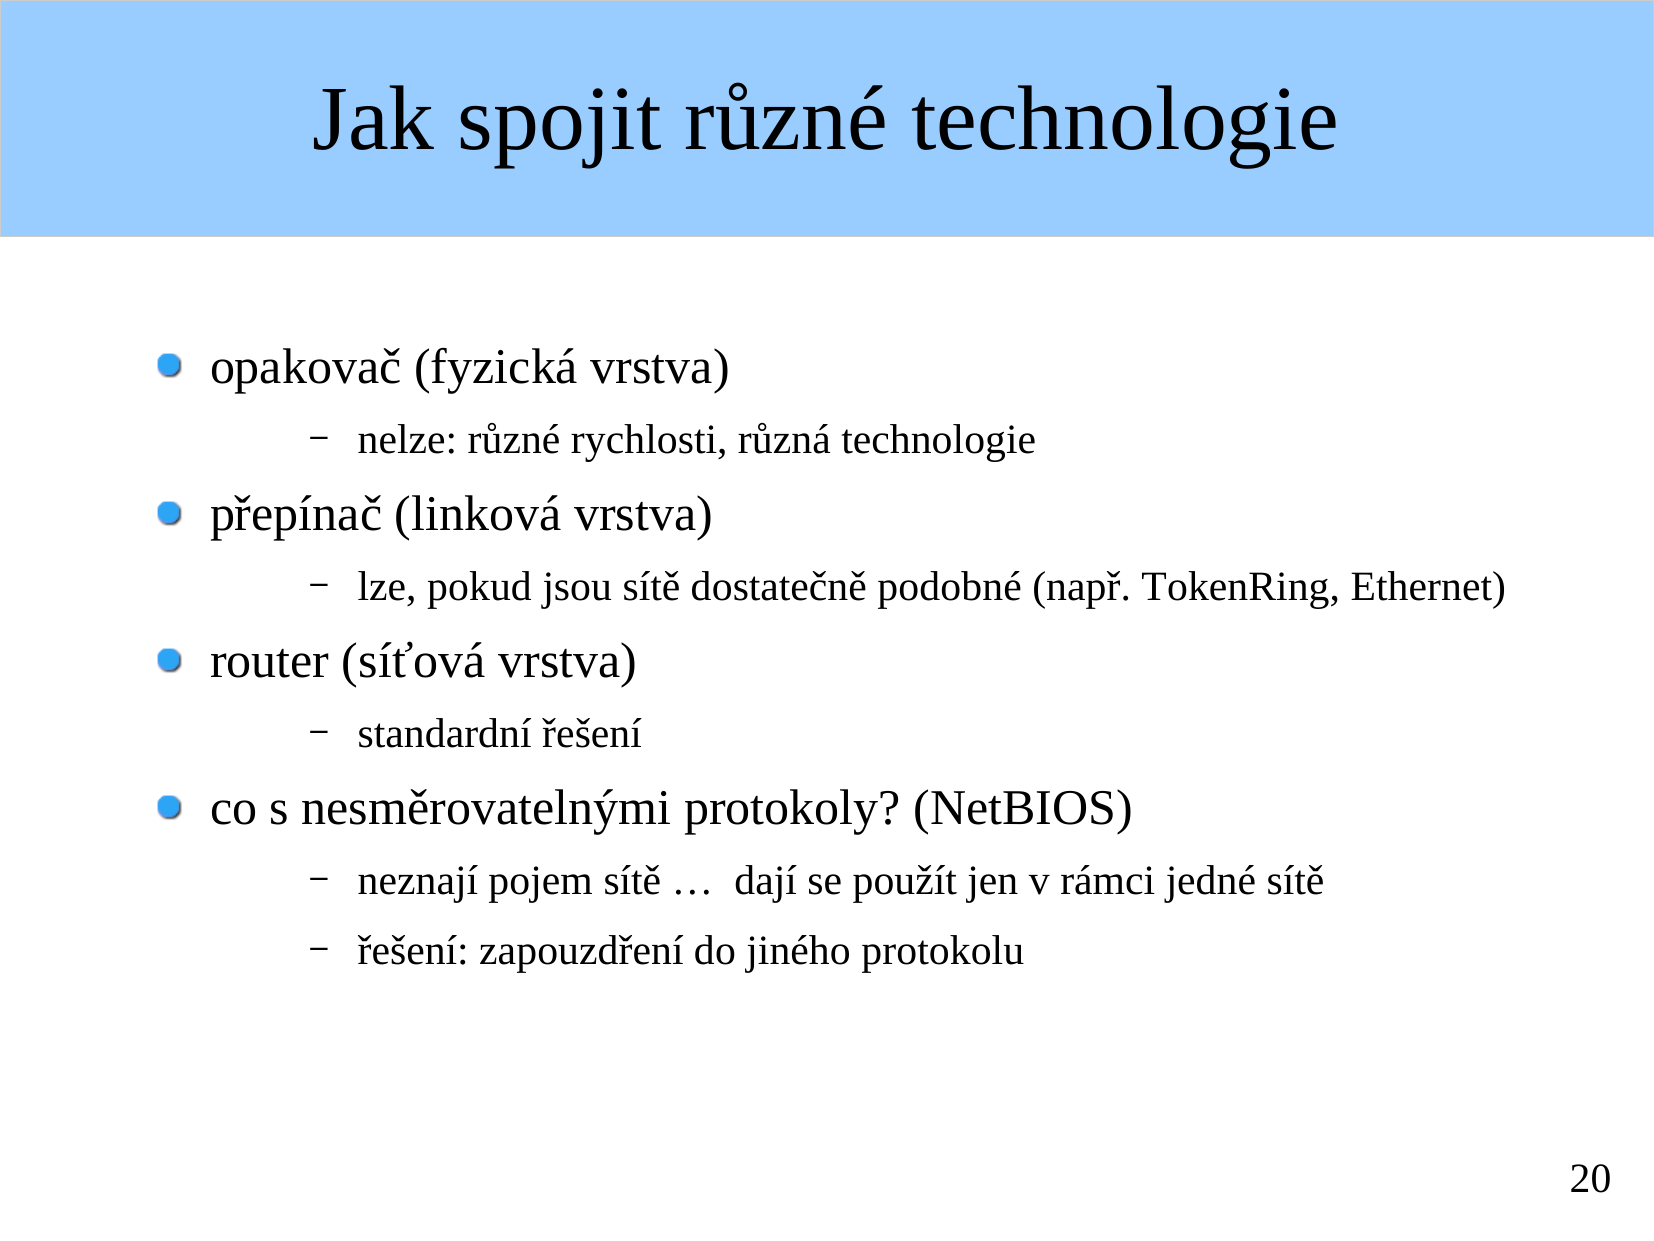

# Jak spojit různé technologie
opakovač (fyzická vrstva)
nelze: různé rychlosti, různá technologie
přepínač (linková vrstva)
lze, pokud jsou sítě dostatečně podobné (např. TokenRing, Ethernet)
router (síťová vrstva)
standardní řešení
co s nesměrovatelnými protokoly? (NetBIOS)
neznají pojem sítě … dají se použít jen v rámci jedné sítě
řešení: zapouzdření do jiného protokolu